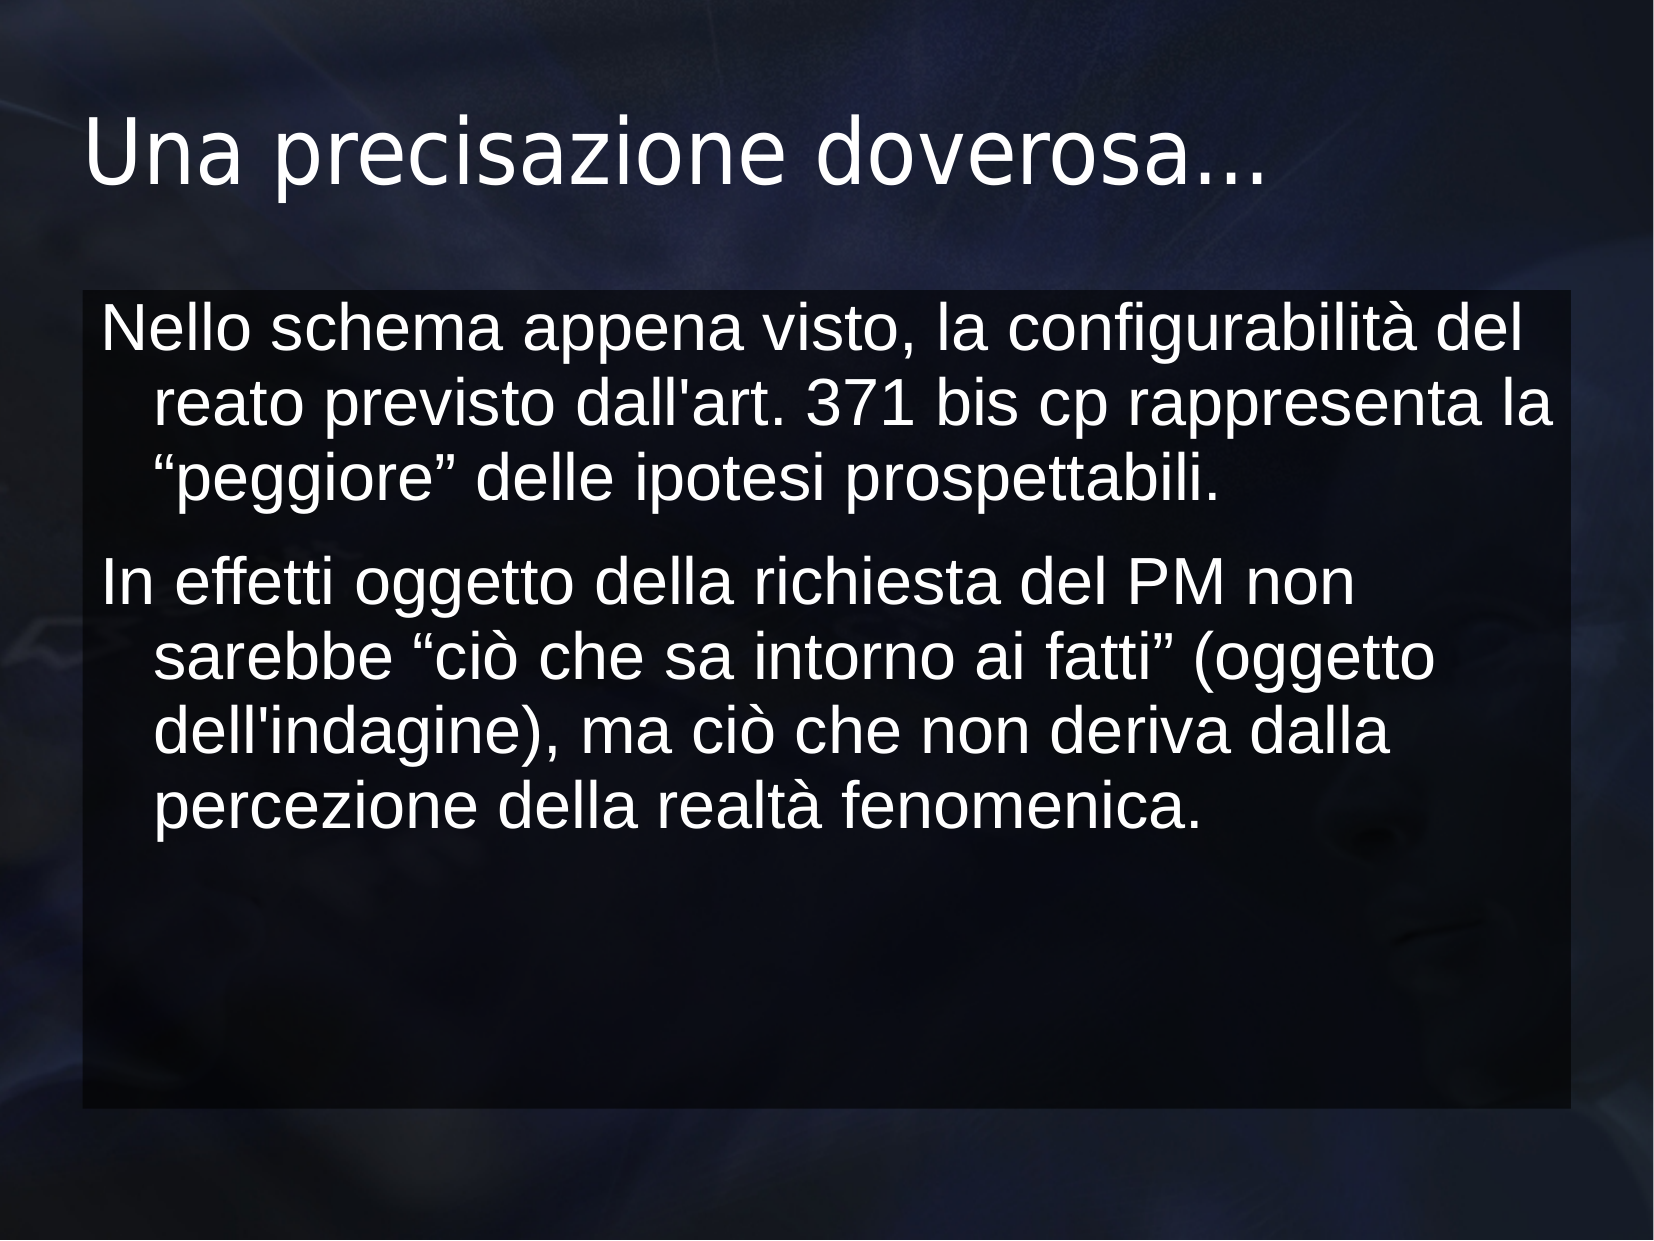

# Una precisazione doverosa...
Nello schema appena visto, la configurabilità del reato previsto dall'art. 371 bis cp rappresenta la “peggiore” delle ipotesi prospettabili.
In effetti oggetto della richiesta del PM non sarebbe “ciò che sa intorno ai fatti” (oggetto dell'indagine), ma ciò che non deriva dalla percezione della realtà fenomenica.